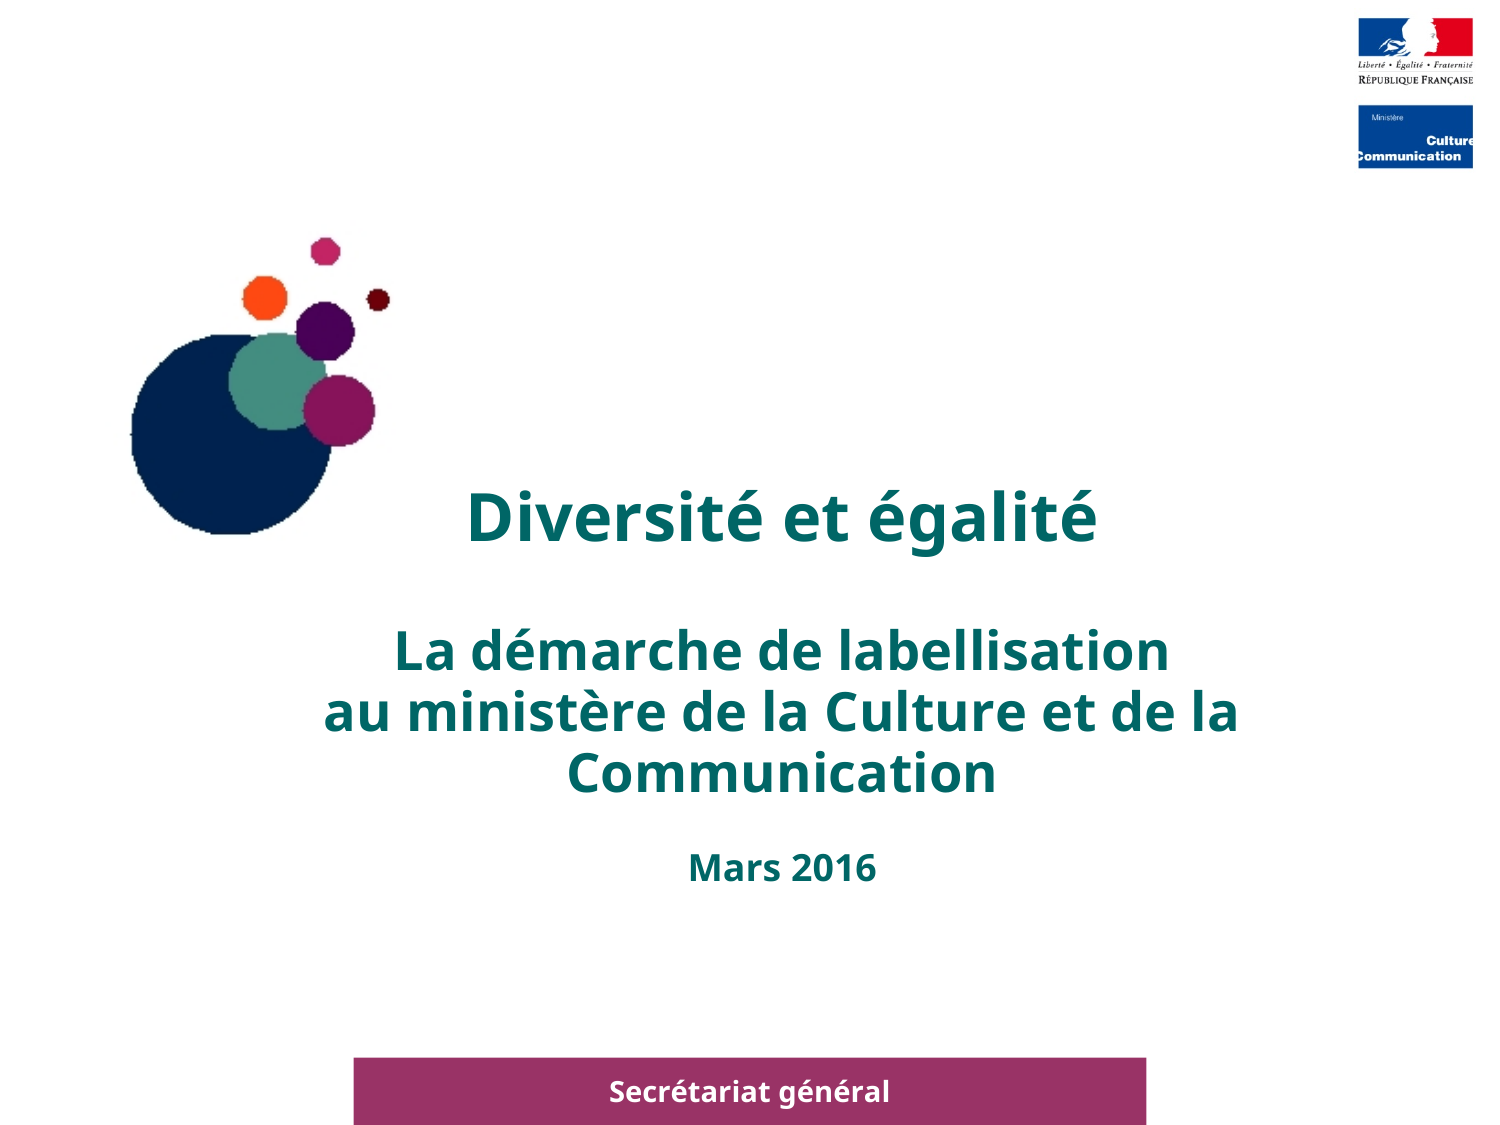

Diversité et égalité
La démarche de labellisation
au ministère de la Culture et de la Communication
Mars 2016